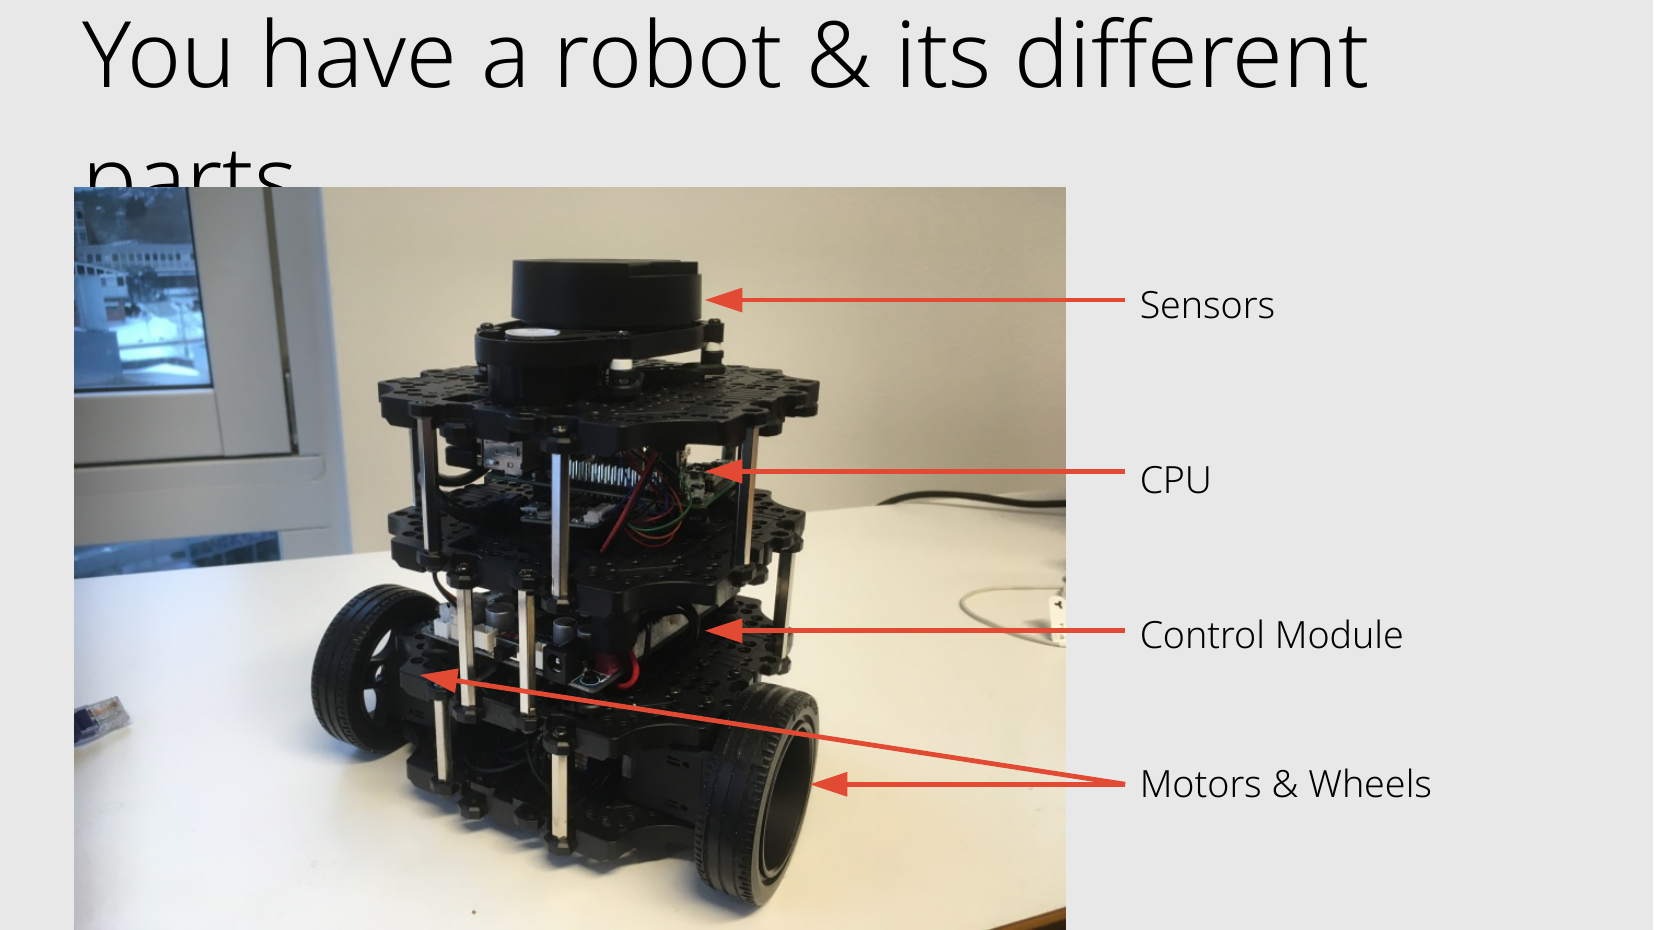

# You have a robot & its different parts…
Sensors
CPU
Control Module
Motors & Wheels